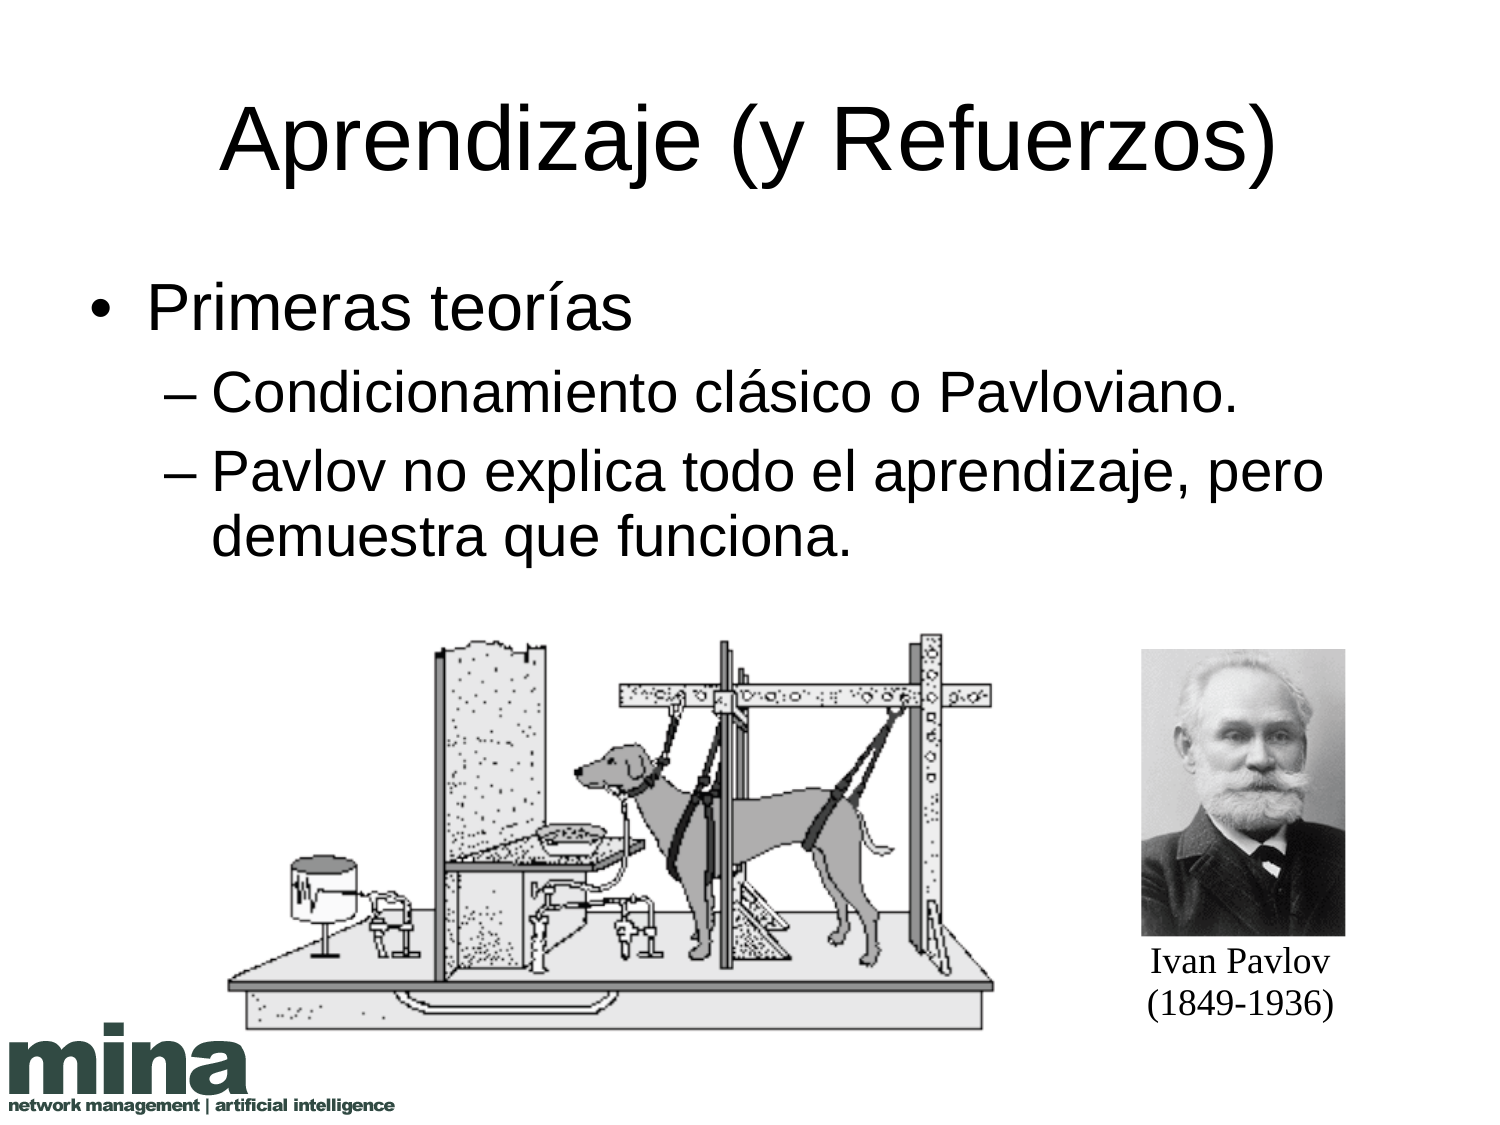

# Aprendizaje (y Refuerzos)
Primeras teorías
Condicionamiento clásico o Pavloviano.
Pavlov no explica todo el aprendizaje, pero demuestra que funciona.
Ivan Pavlov
(1849-1936)